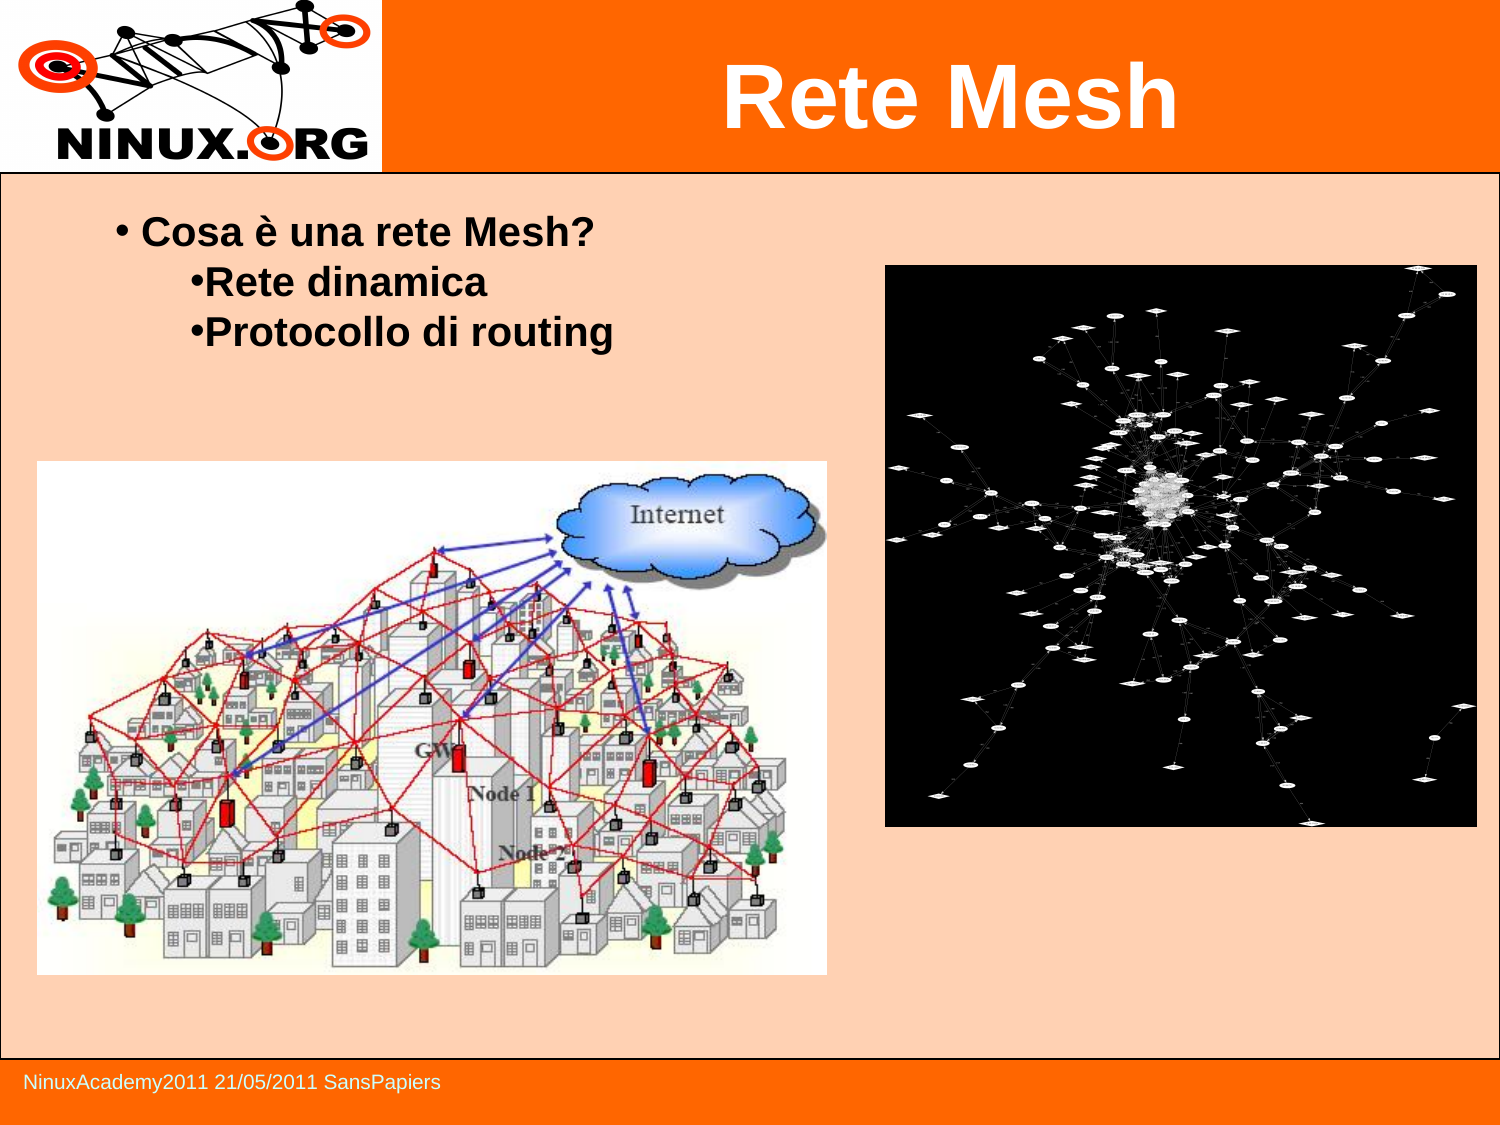

Rete Mesh
 Cosa è una rete Mesh?
Rete dinamica
Protocollo di routing
NinuxAcademy2011 21/05/2011 SansPapiers